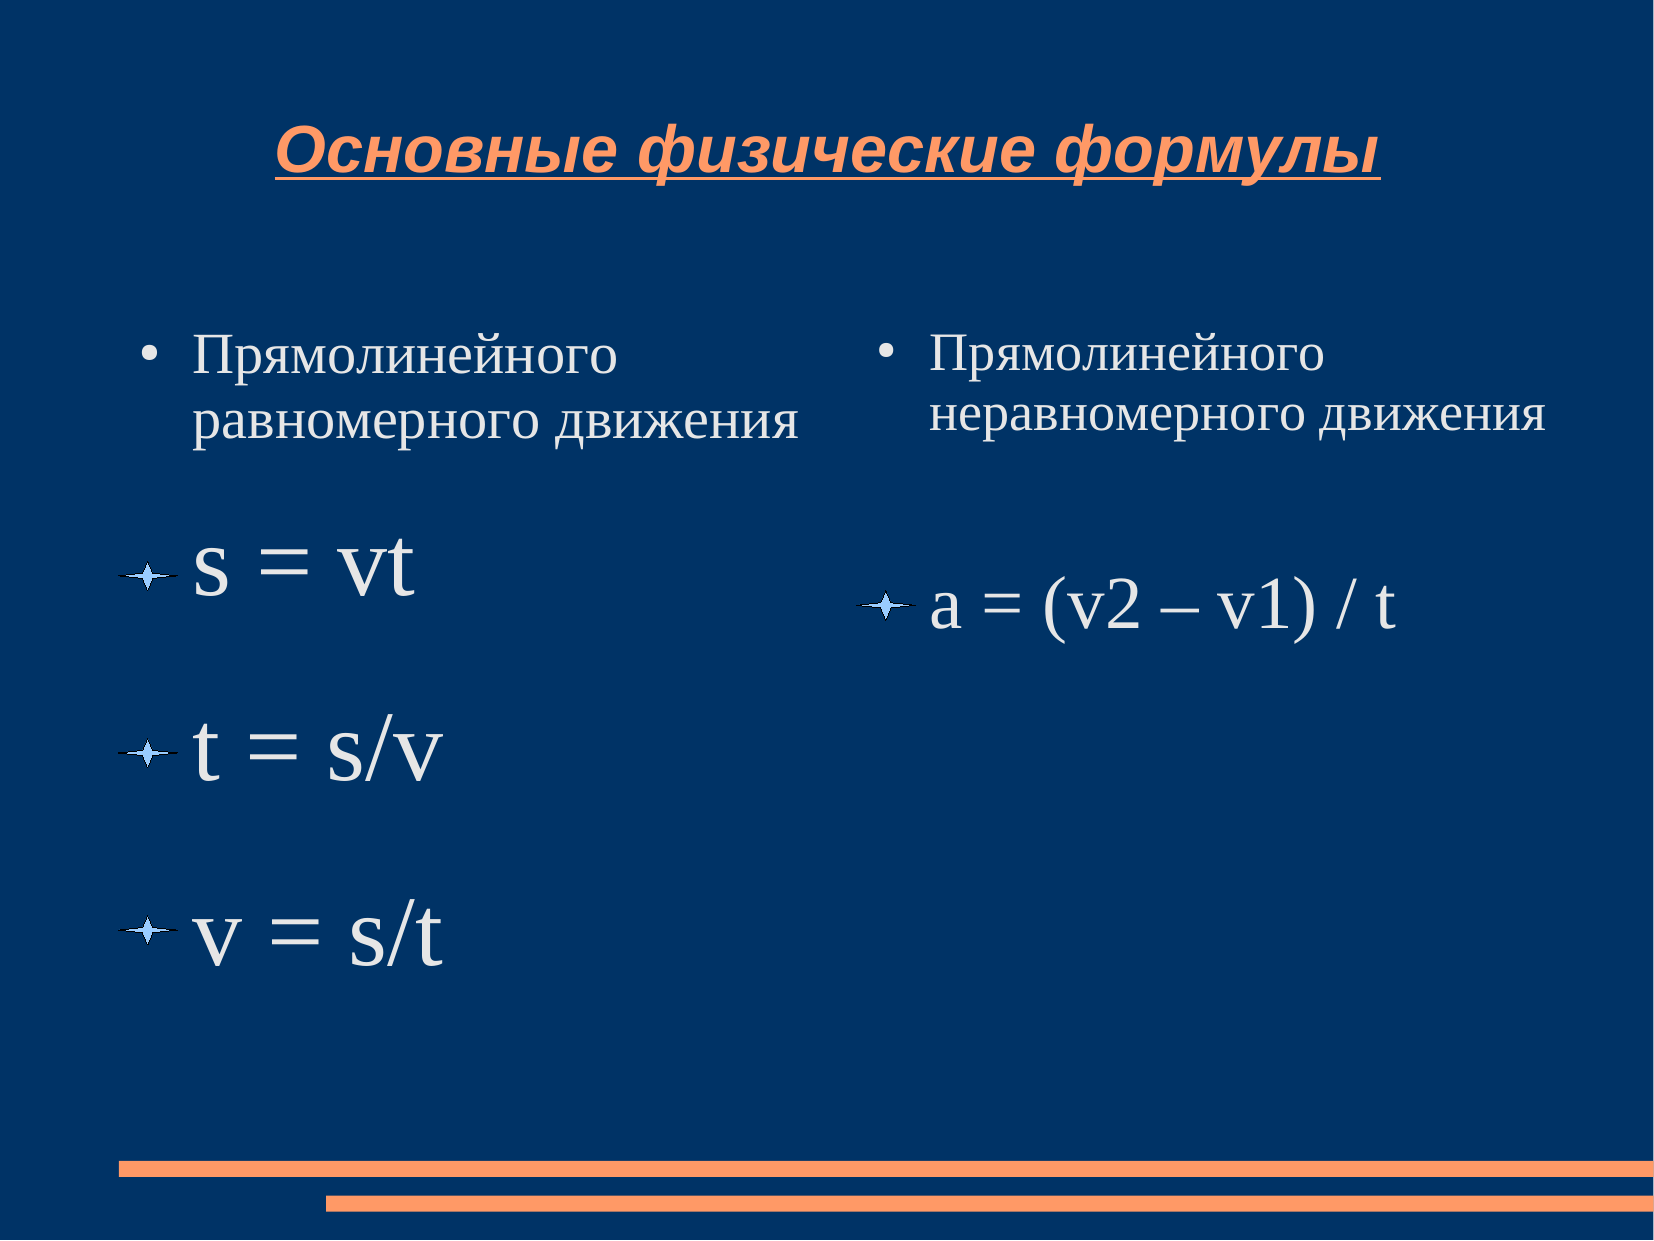

# Основные физические формулы
Прямолинейного равномерного движения
s = vt
t = s/v
v = s/t
Прямолинейного неравномерного движения
a = (v2 – v1) / t